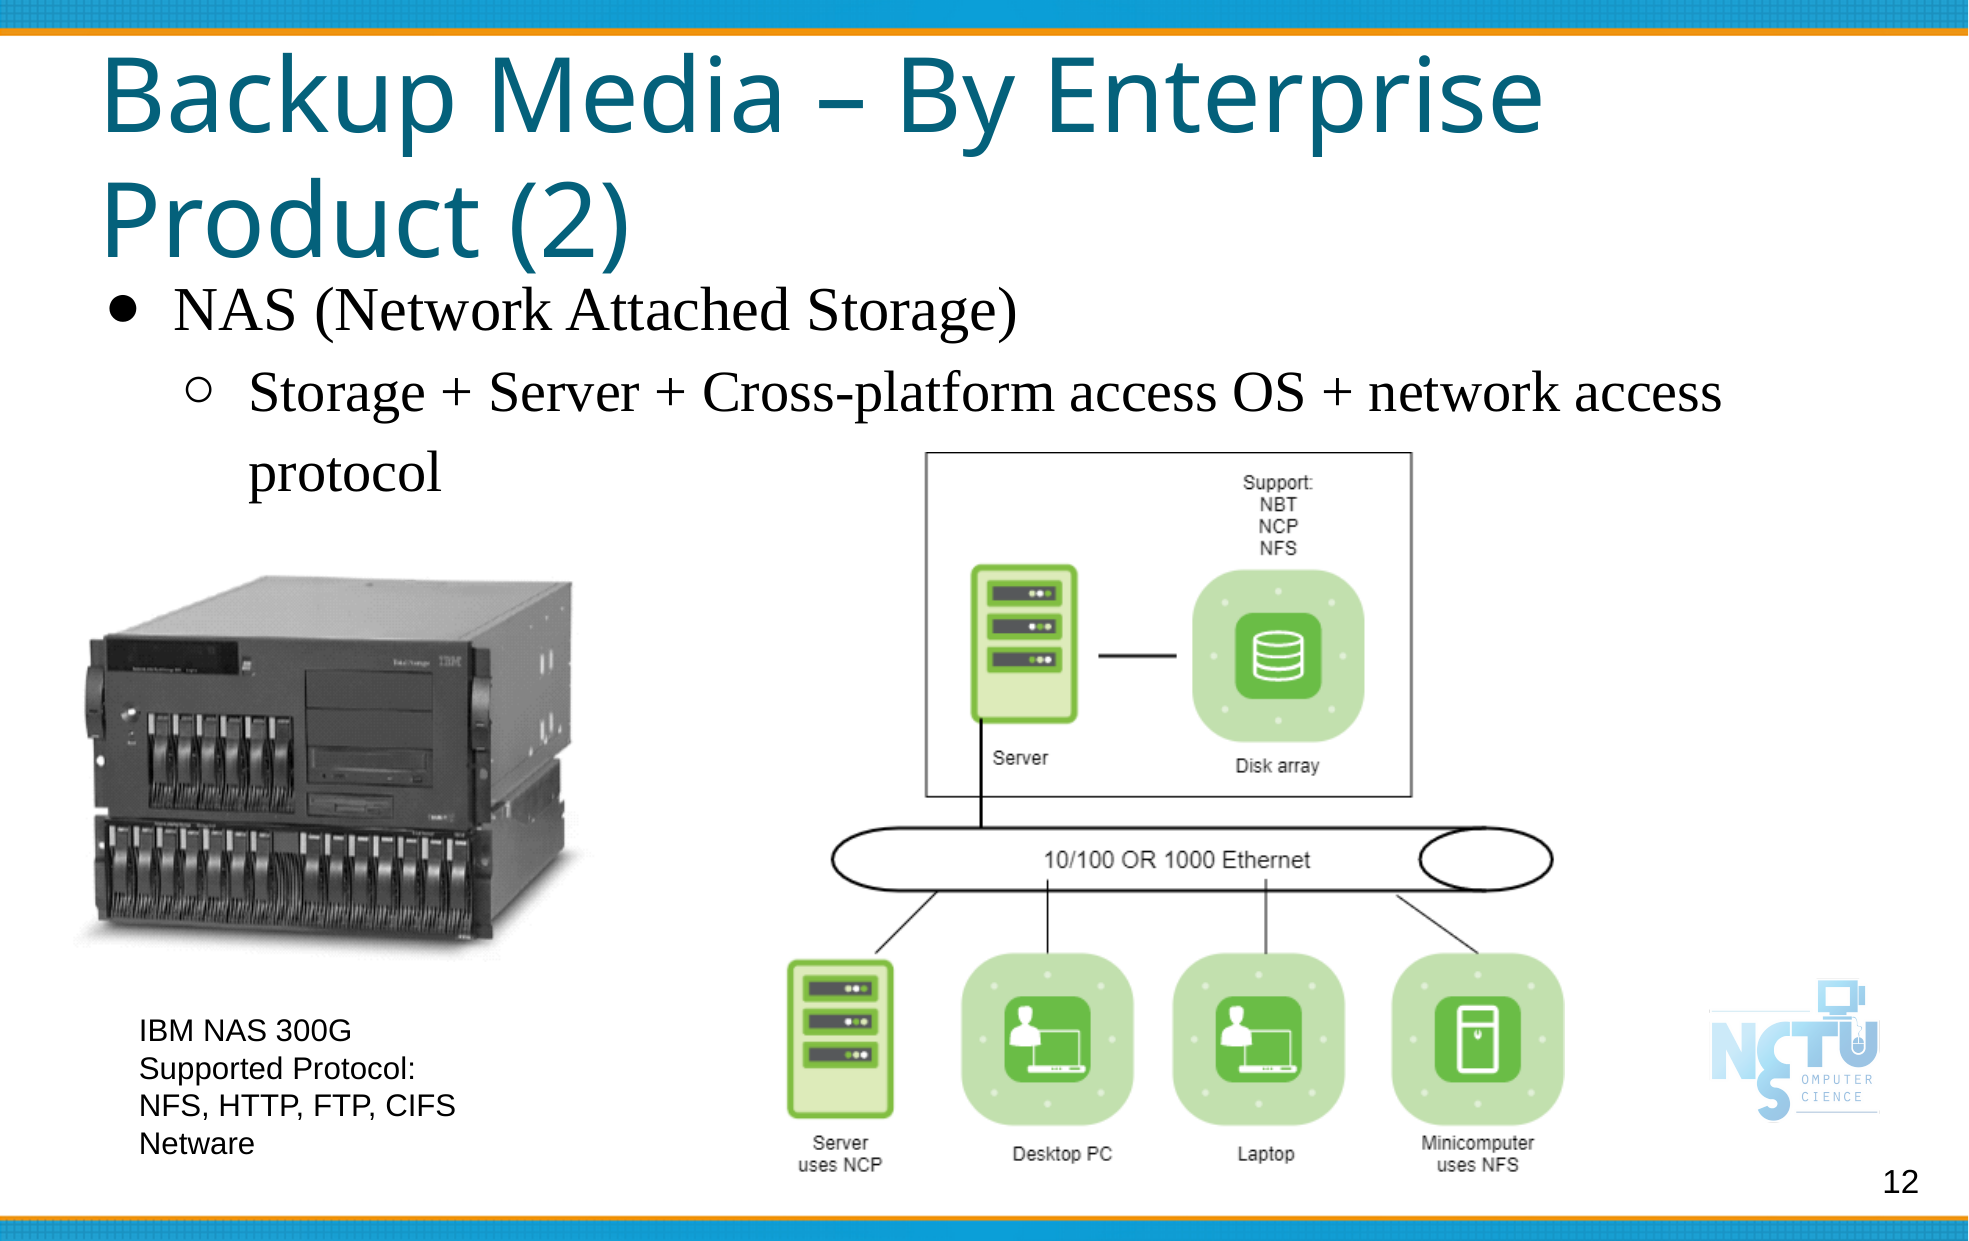

# Backup Media – By Enterprise Product (2)
NAS (Network Attached Storage)
Storage + Server + Cross-platform access OS + network access protocol
IBM NAS 300G
Supported Protocol:
NFS, HTTP, FTP, CIFS
Netware